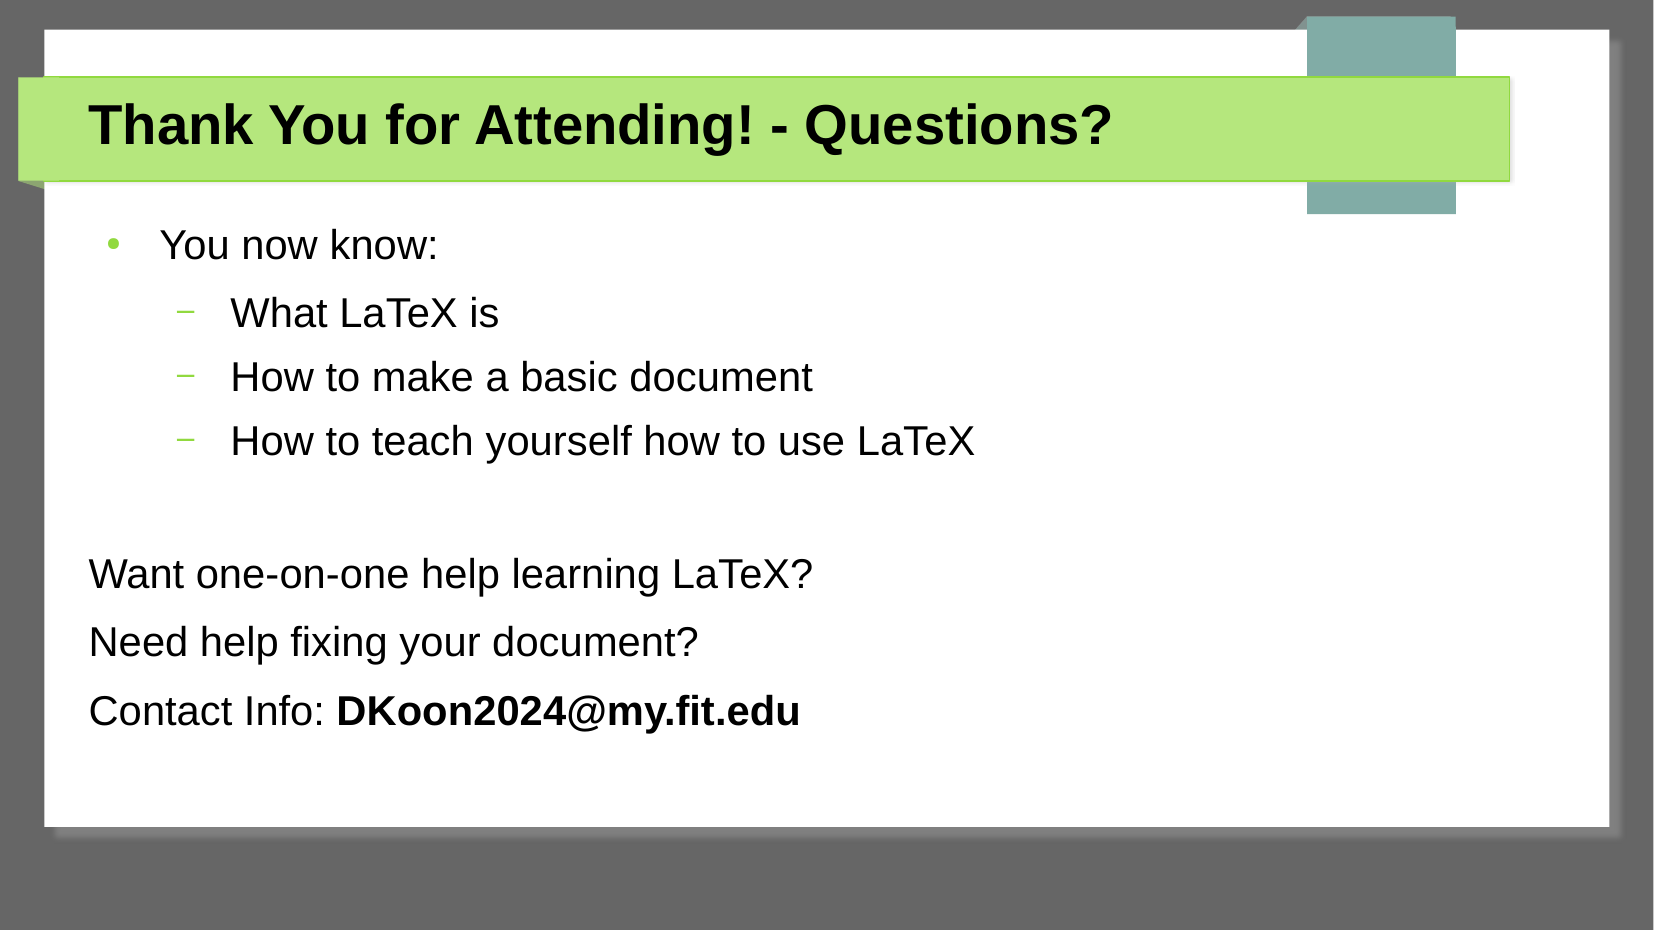

# Thank You for Attending! - Questions?
You now know:
What LaTeX is
How to make a basic document
How to teach yourself how to use LaTeX
Want one-on-one help learning LaTeX?
Need help fixing your document?
Contact Info: DKoon2024@my.fit.edu